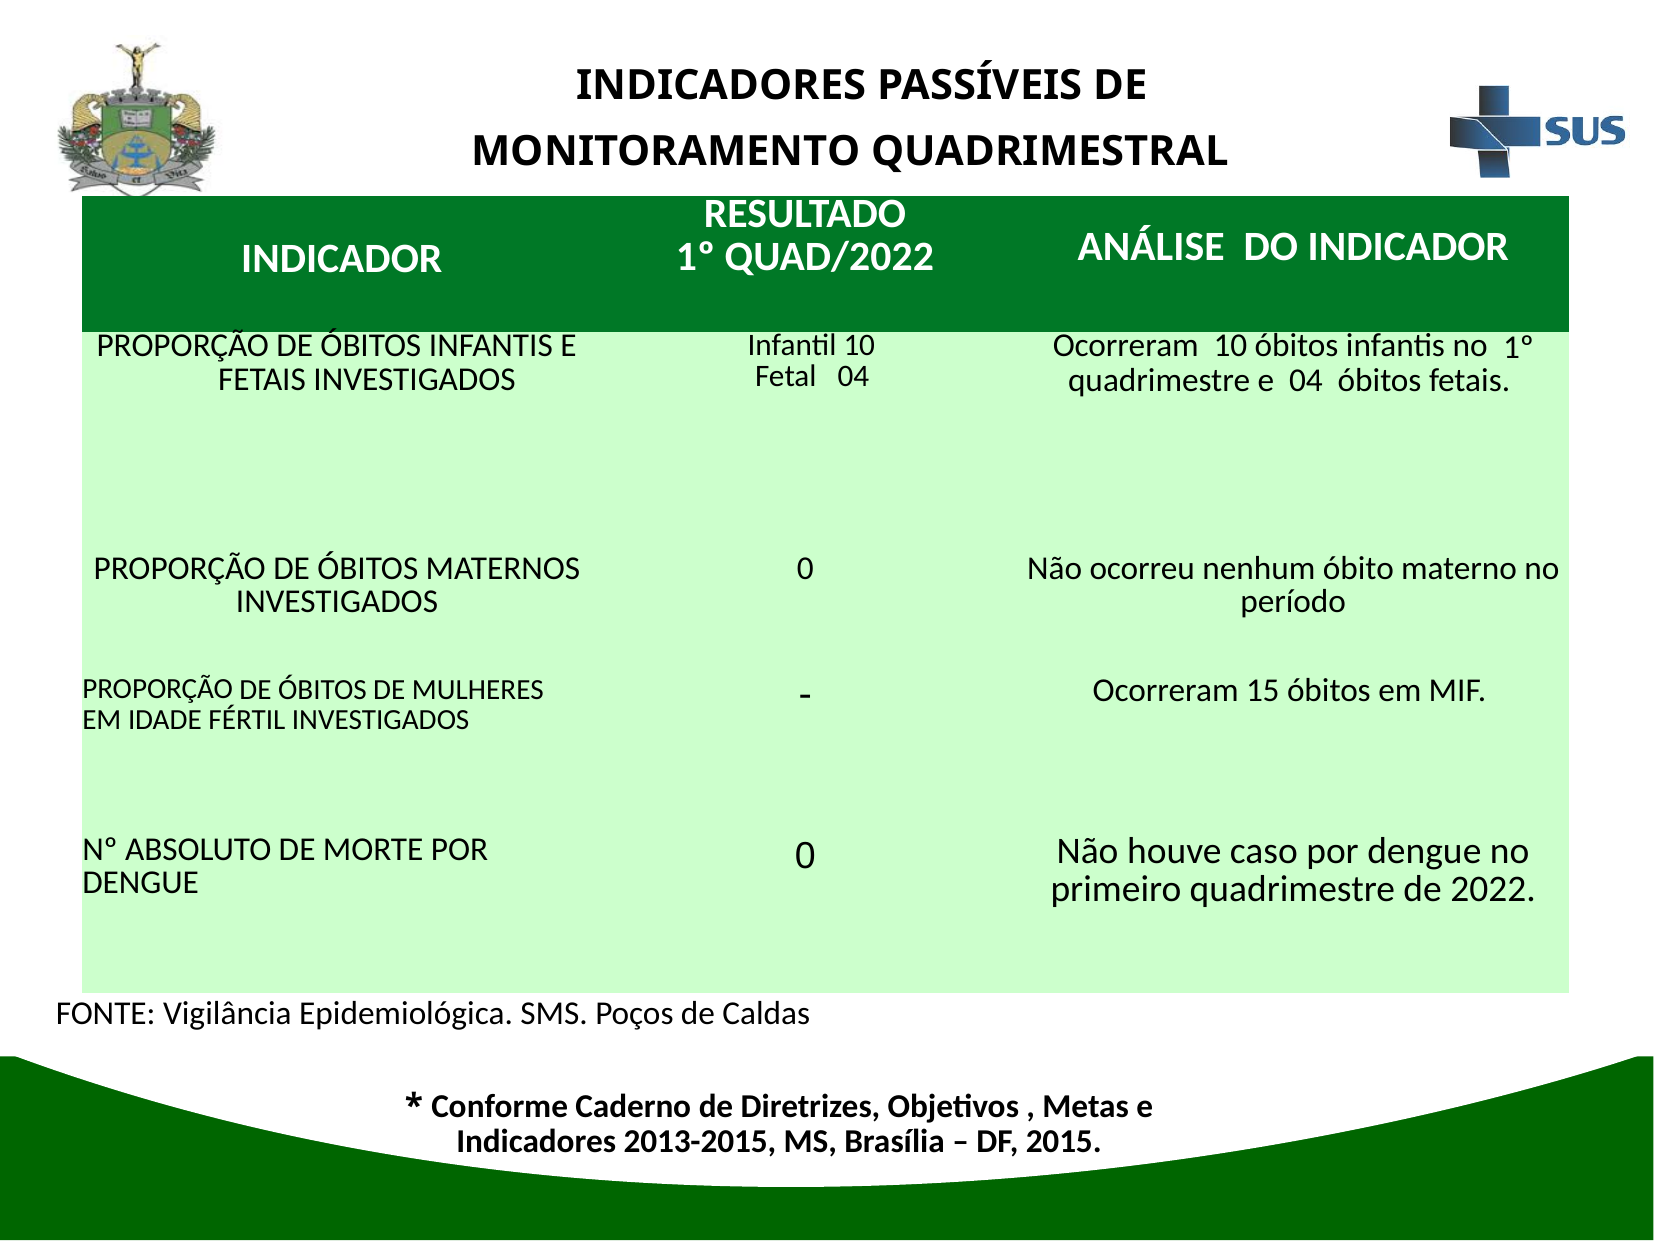

INDICADORES PASSÍVEIS DE MONITORAMENTO QUADRIMESTRAL
| INDICADOR | RESULTADO 1º QUAD/2022 | ANÁLISE DO INDICADOR |
| --- | --- | --- |
| PROPORÇÃO DE ÓBITOS INFANTIS E FETAIS INVESTIGADOS | Infantil 10 Fetal 04 | Ocorreram 10 óbitos infantis no 1º quadrimestre e 04 óbitos fetais. |
| PROPORÇÃO DE ÓBITOS MATERNOS INVESTIGADOS | 0 | Não ocorreu nenhum óbito materno no período |
| PROPORÇÃO DE ÓBITOS DE MULHERES EM IDADE FÉRTIL INVESTIGADOS | - | Ocorreram 15 óbitos em MIF. |
| Nº ABSOLUTO DE MORTE POR DENGUE | 0 | Não houve caso por dengue no primeiro quadrimestre de 2022. |
FONTE: Vigilância Epidemiológica. SMS. Poços de Caldas
* Conforme Caderno de Diretrizes, Objetivos , Metas e Indicadores 2013-2015, MS, Brasília – DF, 2015.